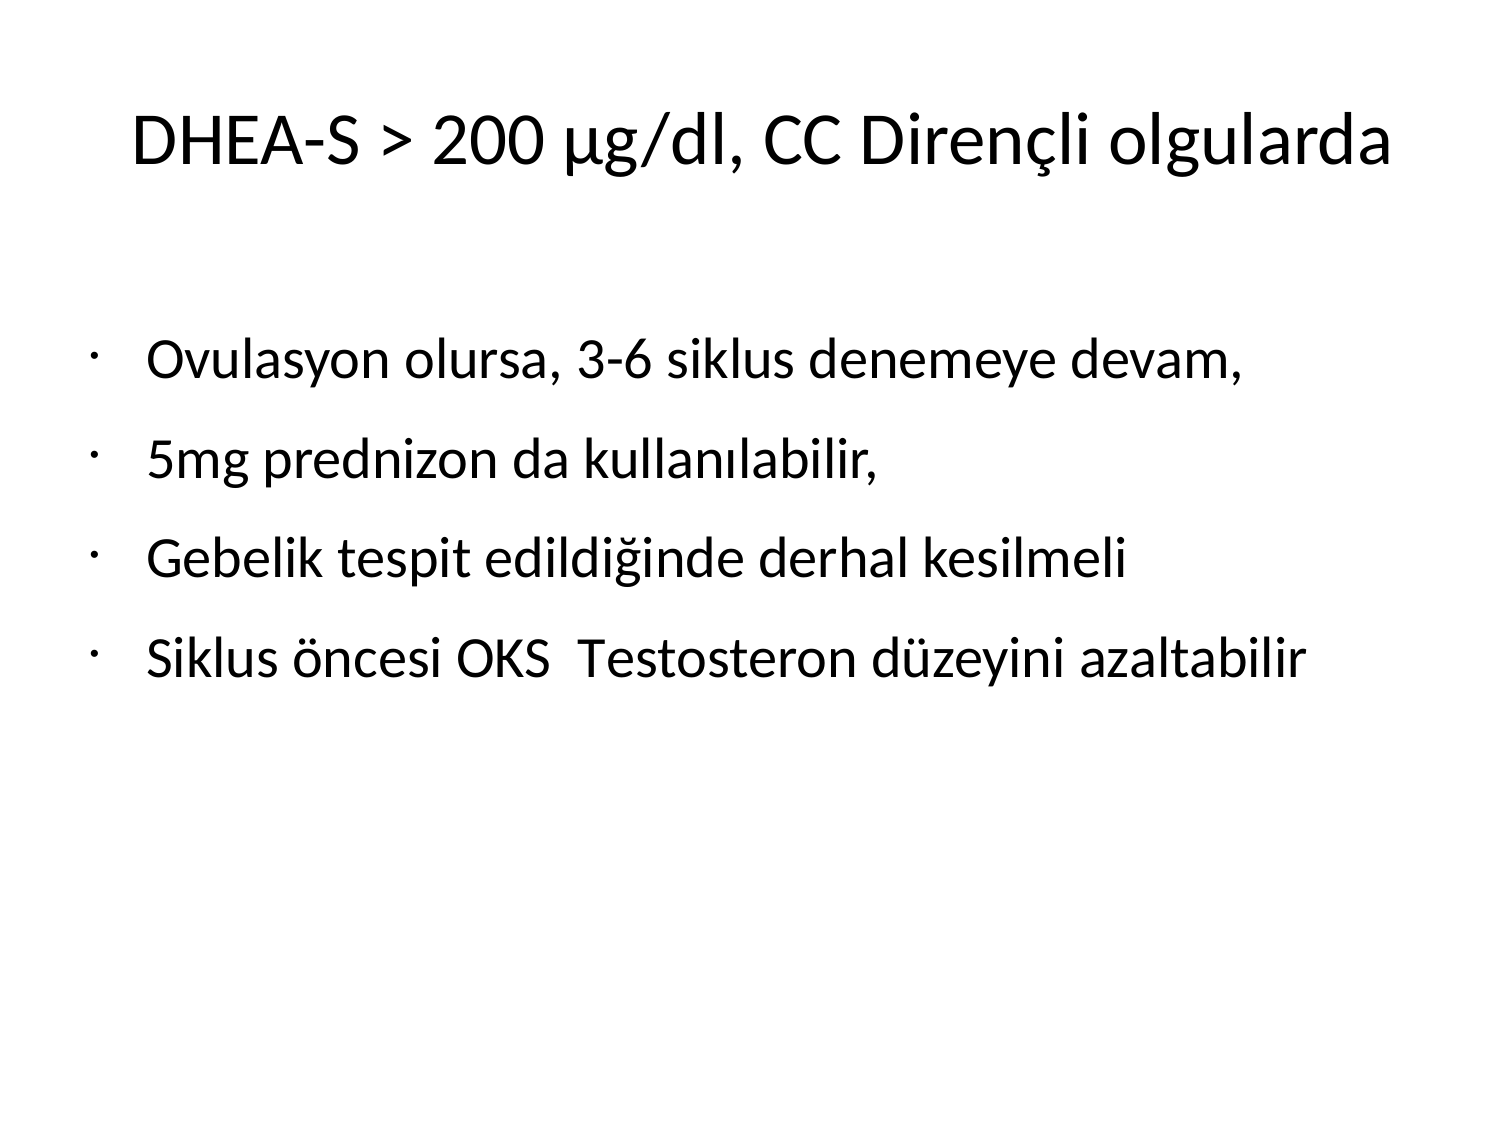

DHEA-S > 200 µg/dl, CC Dirençli olgularda
# Ovulasyon olursa, 3-6 siklus denemeye devam,
5mg prednizon da kullanılabilir,
Gebelik tespit edildiğinde derhal kesilmeli
Siklus öncesi OKS Testosteron düzeyini azaltabilir